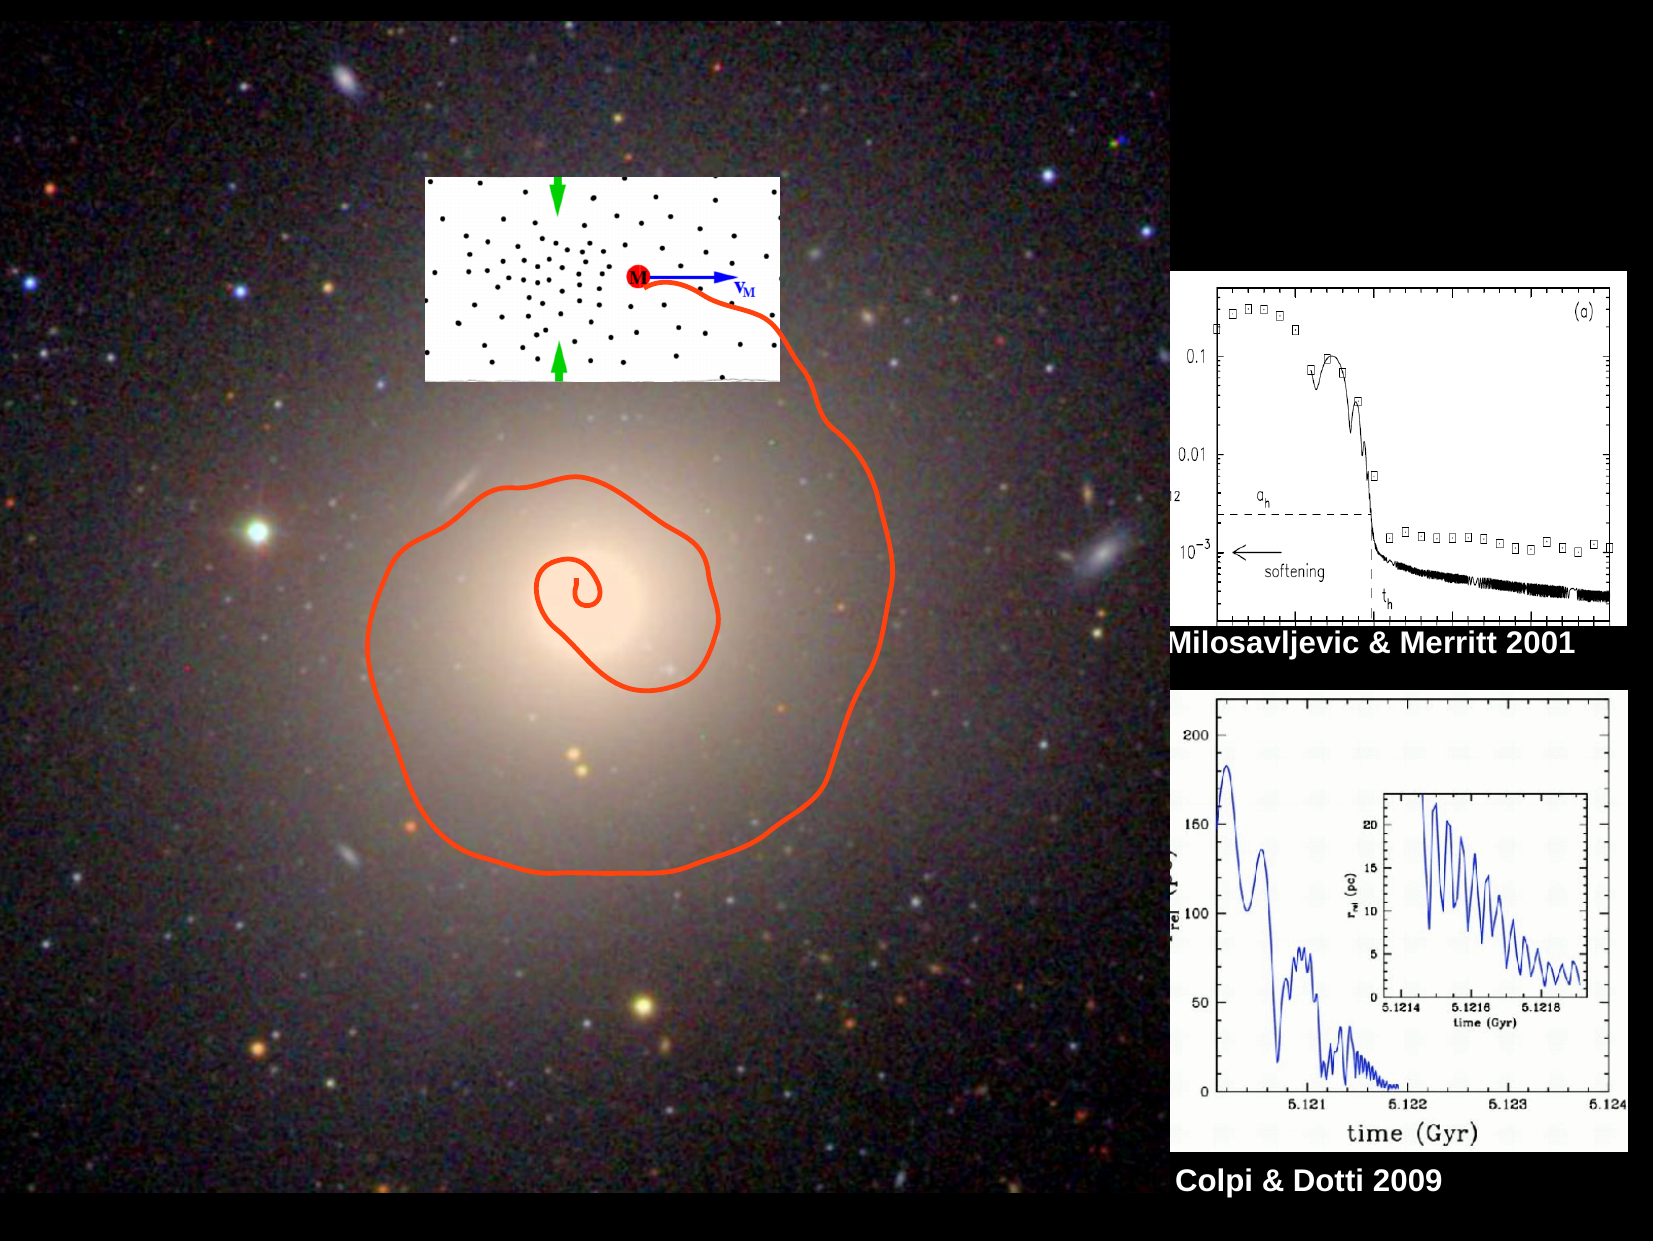

Milosavljevic & Merritt 2001
Colpi & Dotti 2009